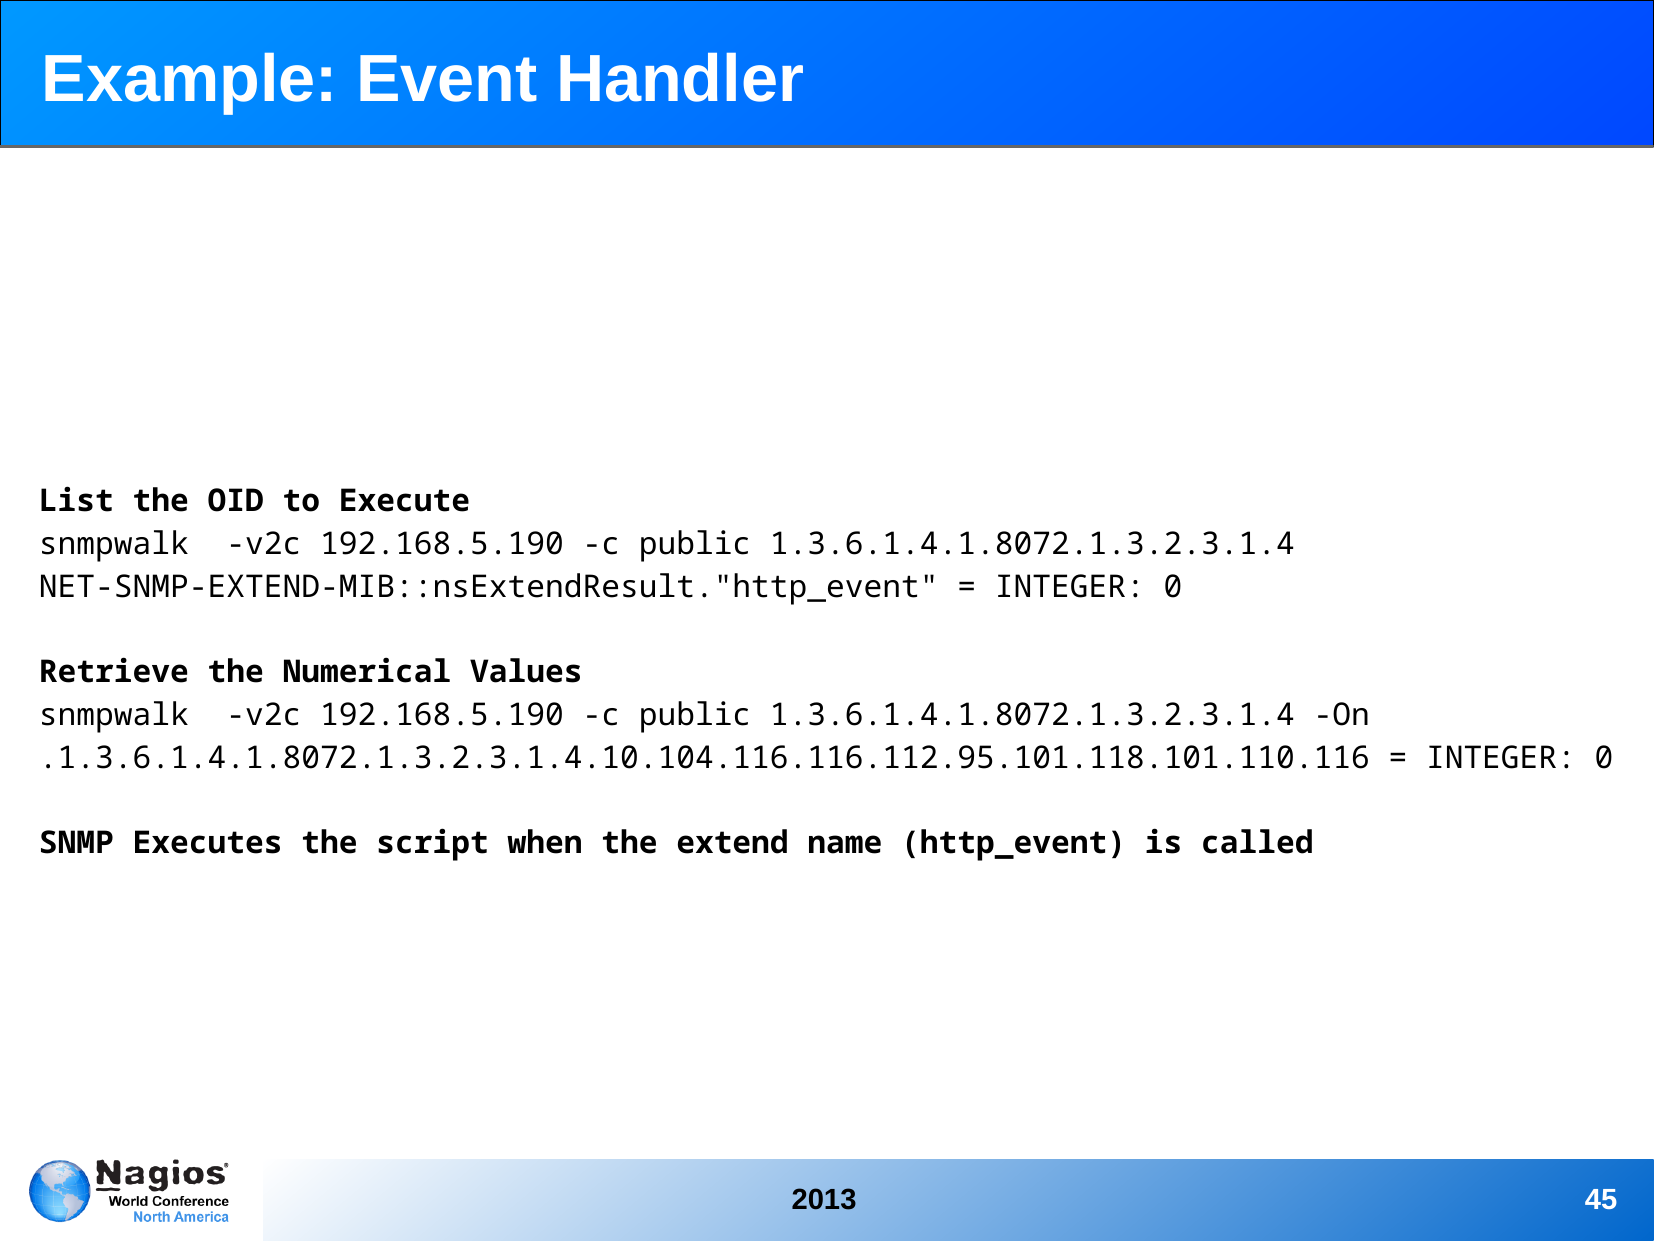

# Example: Event Handler
List the OID to Execute
snmpwalk -v2c 192.168.5.190 -c public 1.3.6.1.4.1.8072.1.3.2.3.1.4
NET-SNMP-EXTEND-MIB::nsExtendResult."http_event" = INTEGER: 0
Retrieve the Numerical Values
snmpwalk -v2c 192.168.5.190 -c public 1.3.6.1.4.1.8072.1.3.2.3.1.4 -On
.1.3.6.1.4.1.8072.1.3.2.3.1.4.10.104.116.116.112.95.101.118.101.110.116 = INTEGER: 0
SNMP Executes the script when the extend name (http_event) is called
2011
45